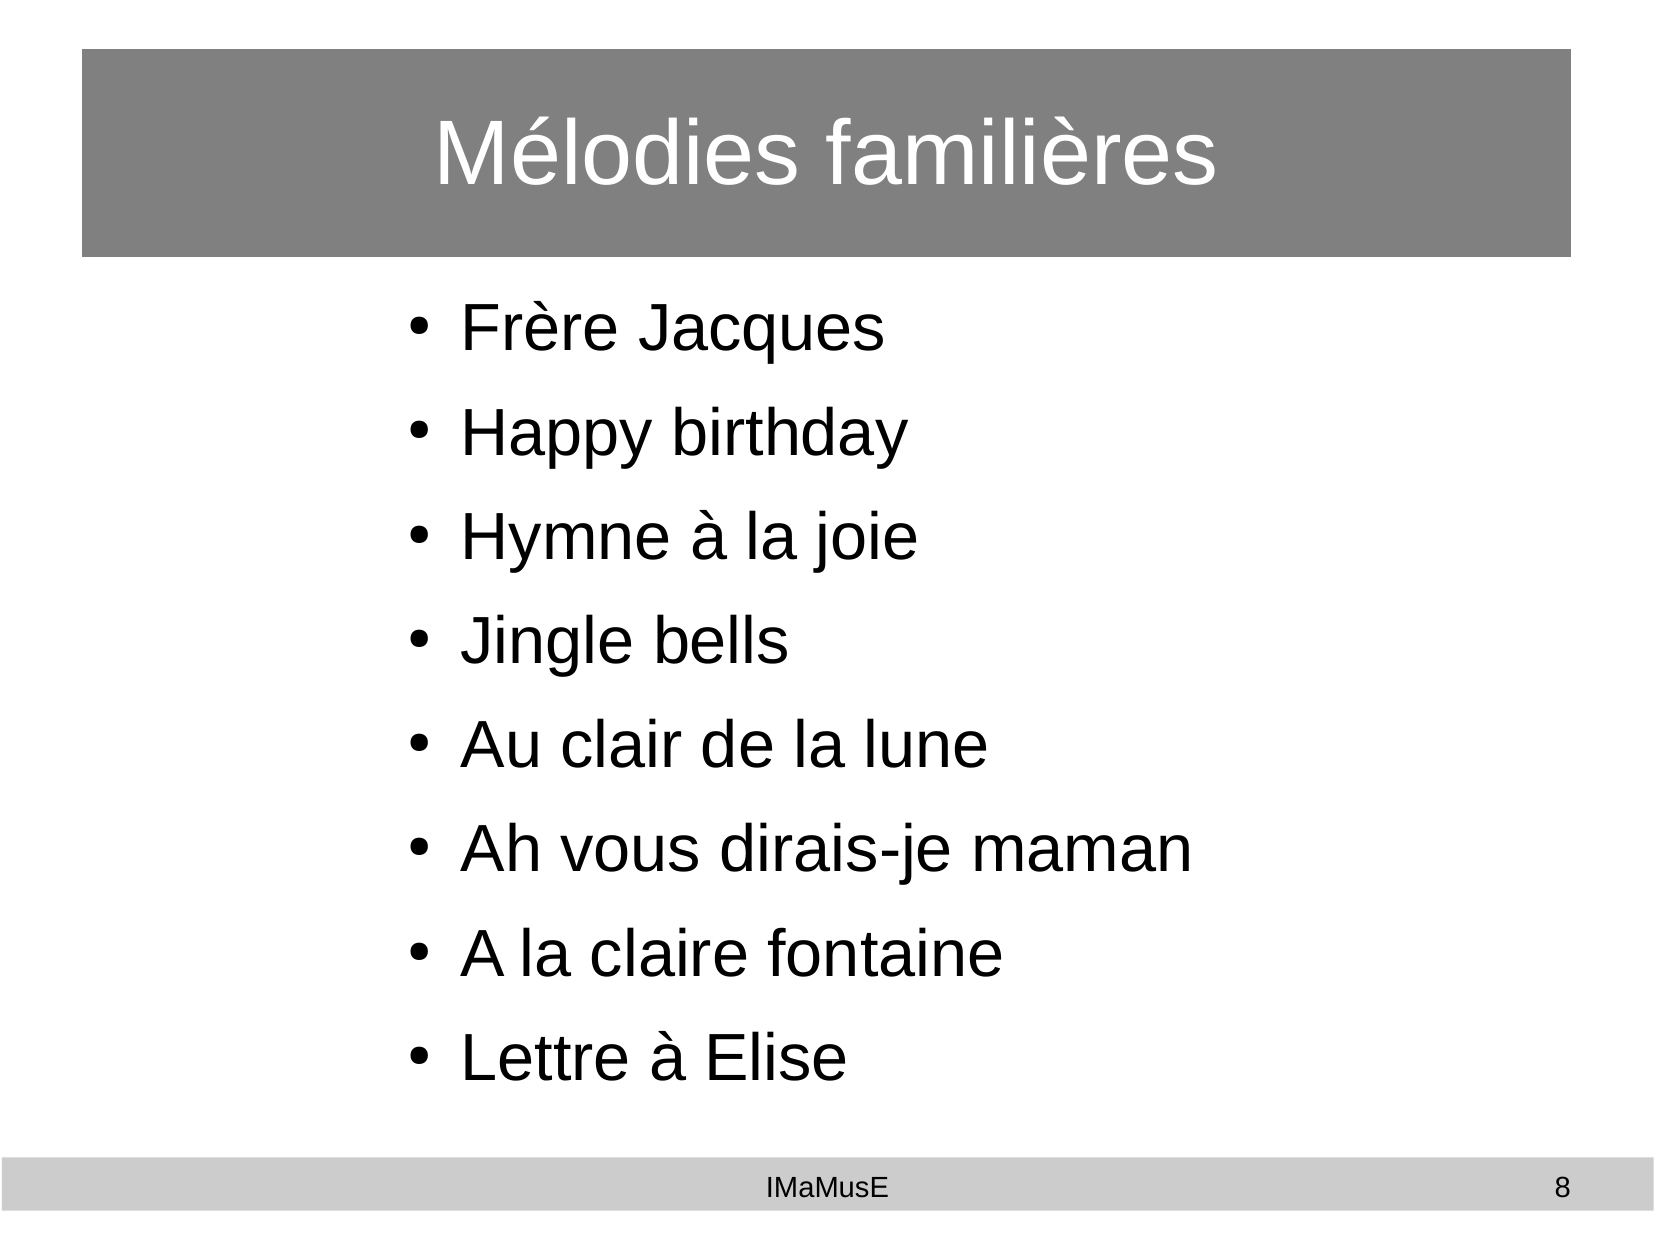

# Mélodies familières
Frère Jacques
Happy birthday
Hymne à la joie
Jingle bells
Au clair de la lune
Ah vous dirais-je maman
A la claire fontaine
Lettre à Elise
Imamuse
8